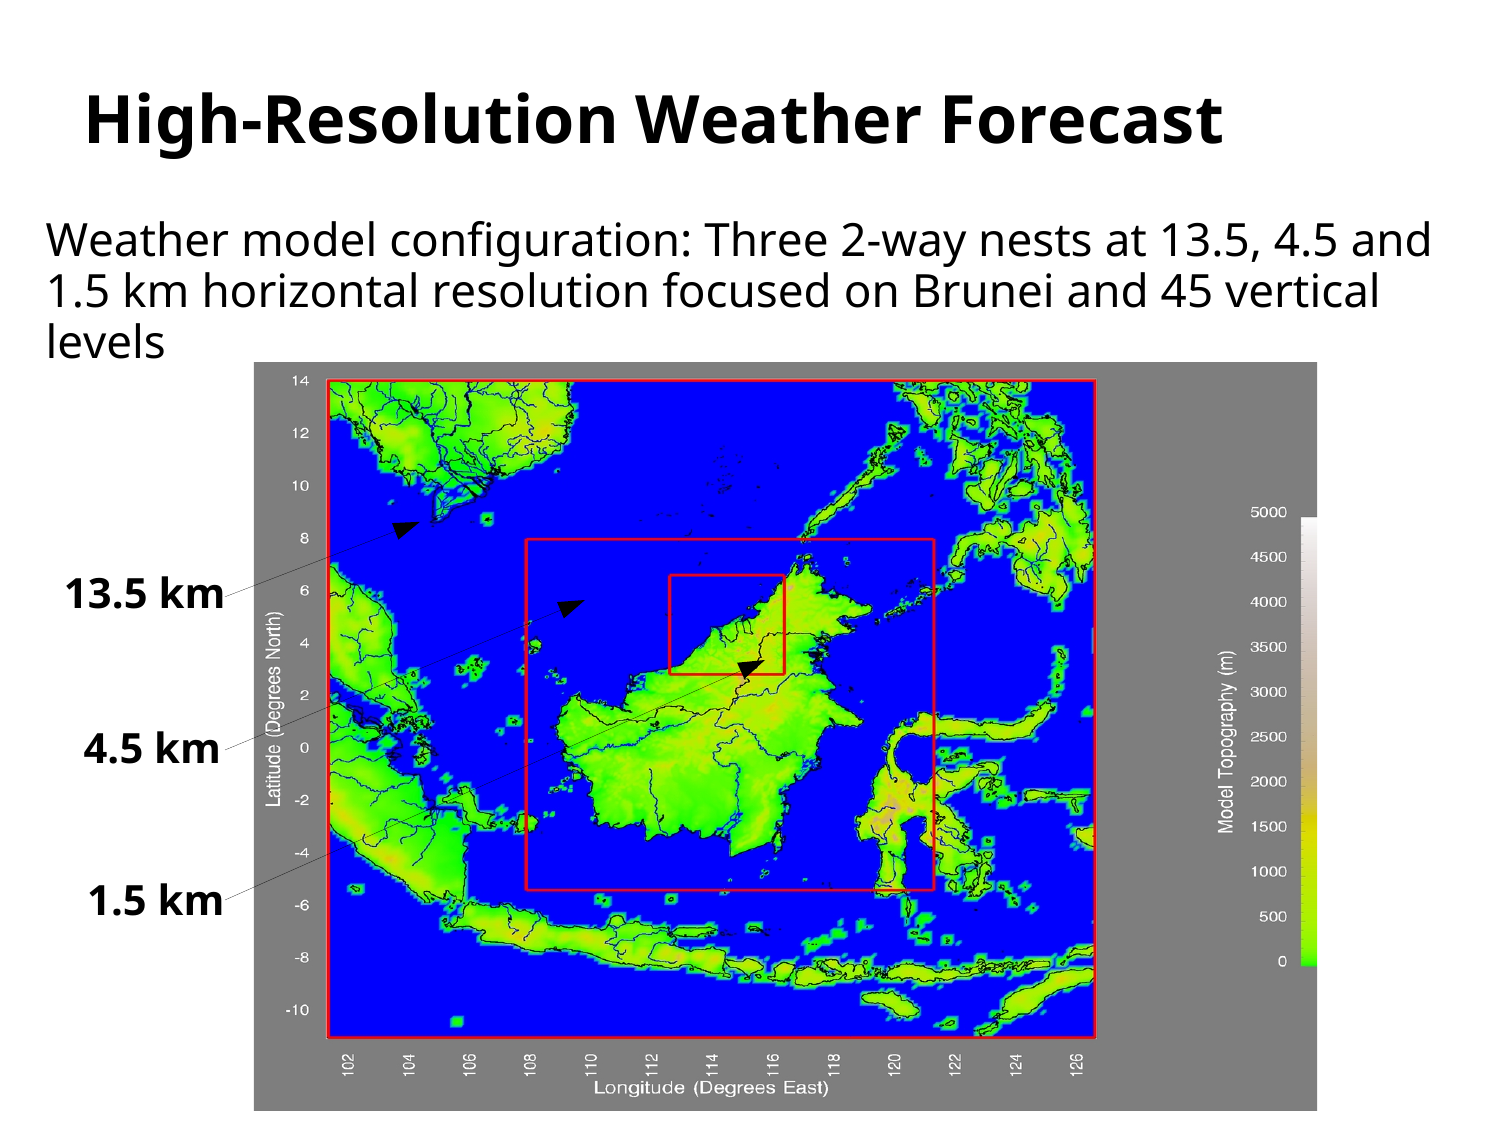

High-Resolution Weather Forecast
Weather model configuration: Three 2-way nests at 13.5, 4.5 and 1.5 km horizontal resolution focused on Brunei and 45 vertical levels
13.5 km
4.5 km
1.5 km